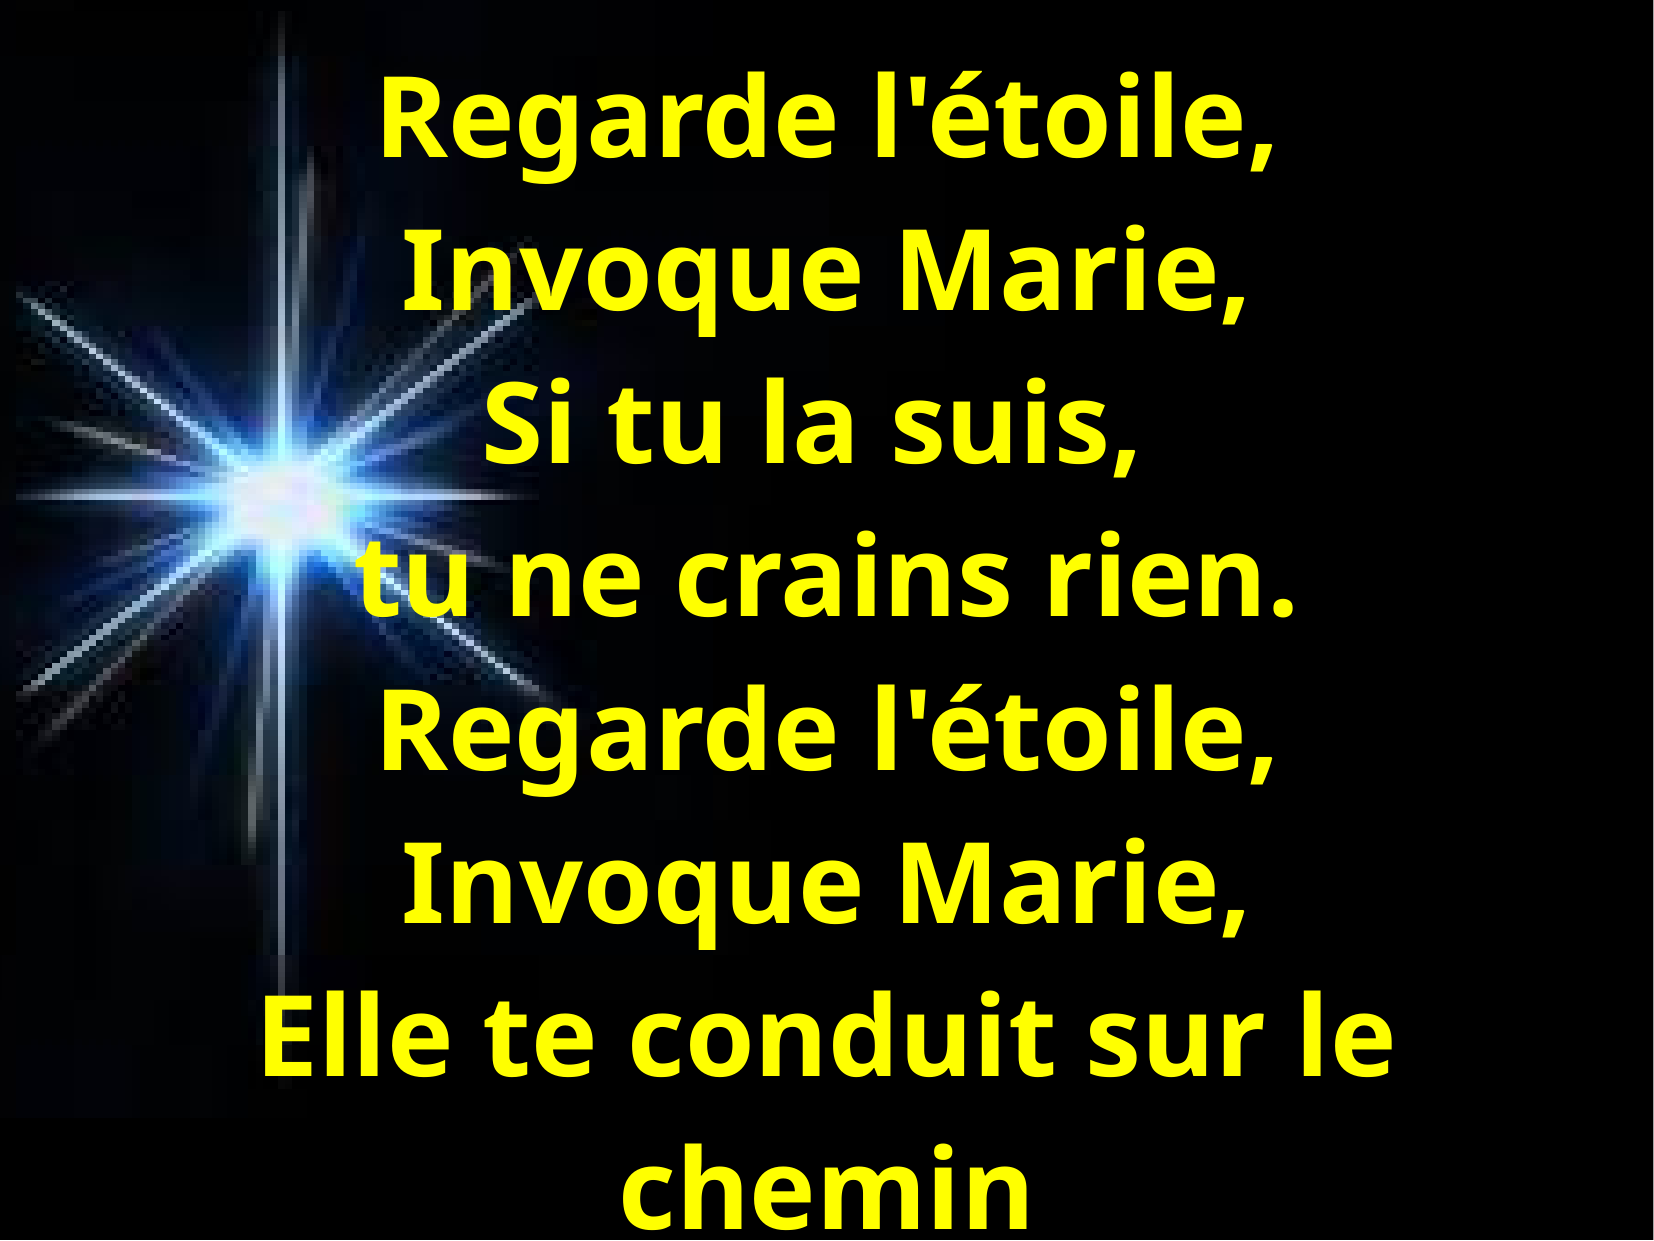

Regarde l'étoile,
Invoque Marie,
Si tu la suis,
tu ne crains rien.
Regarde l'étoile,
Invoque Marie,
Elle te conduit sur le chemin